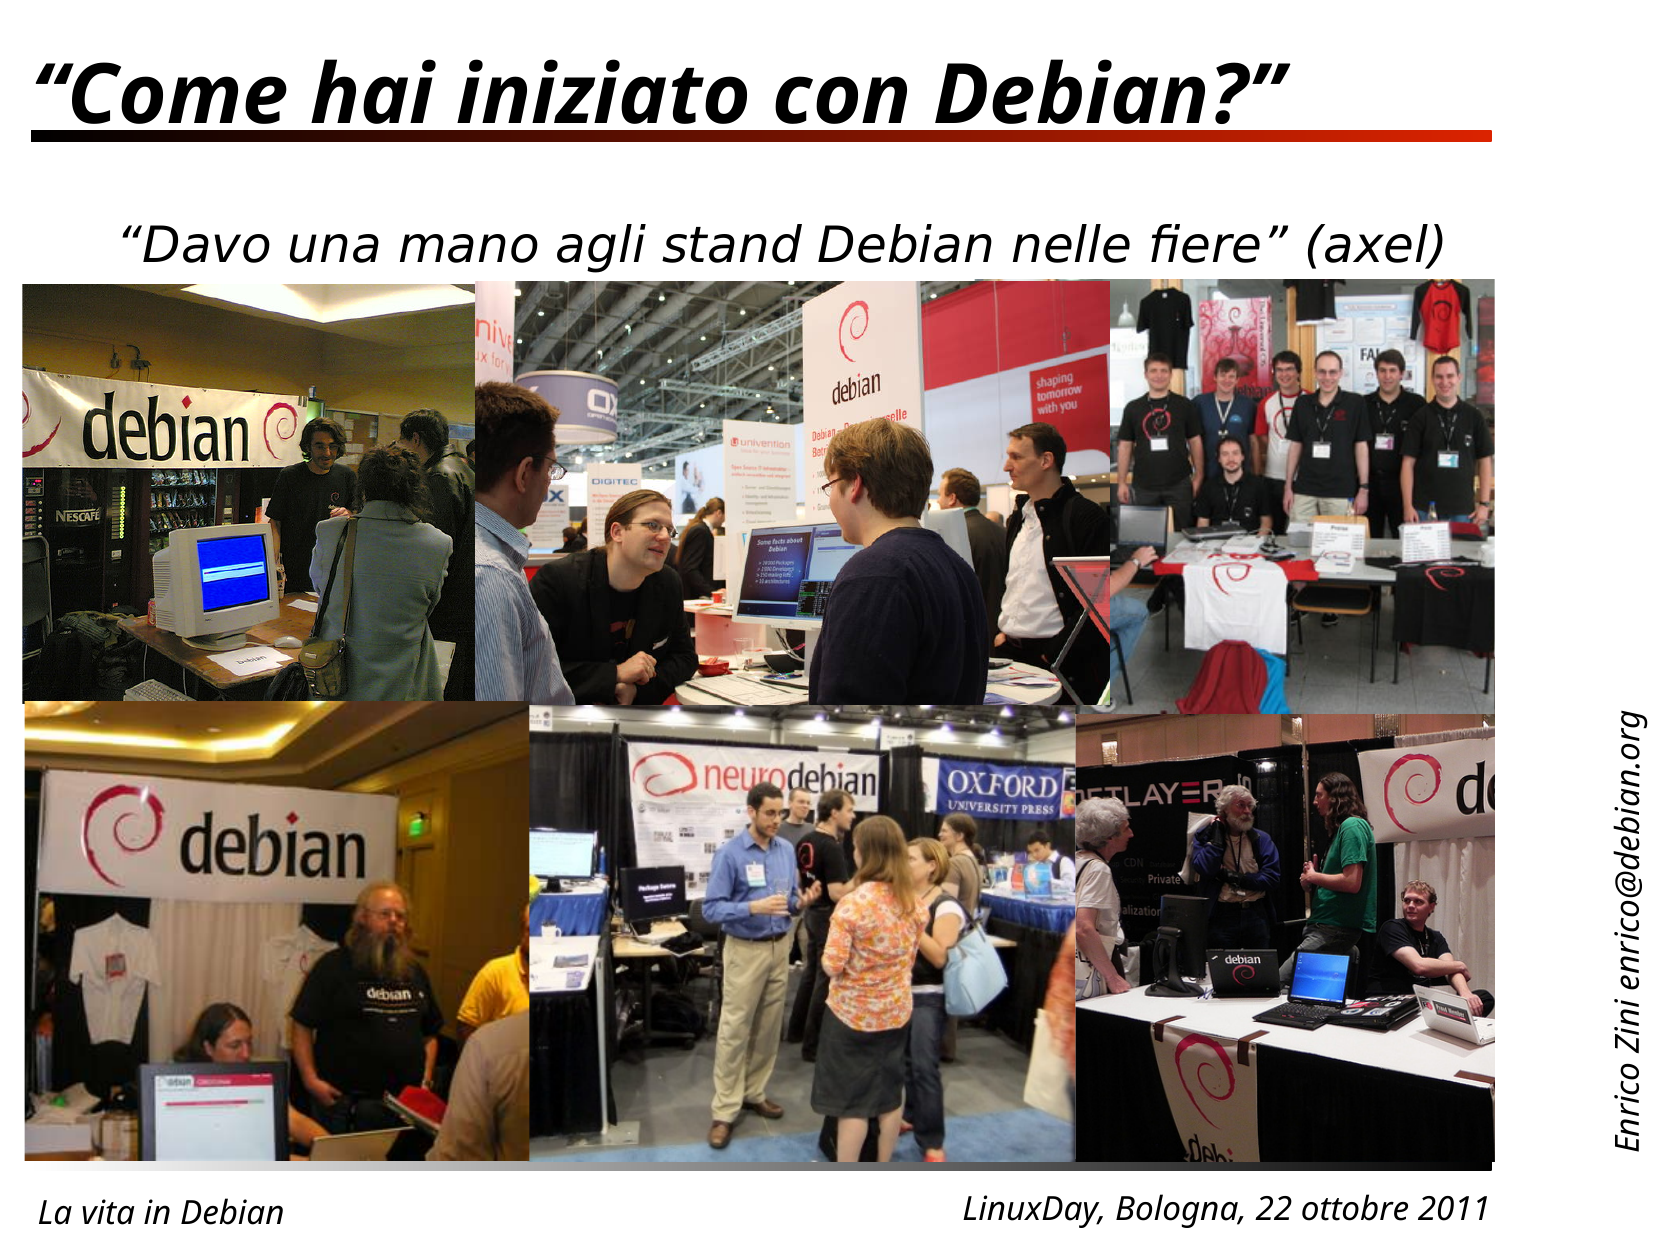

“Come hai iniziato con Debian?”
“Davo una mano agli stand Debian nelle fiere” (axel)